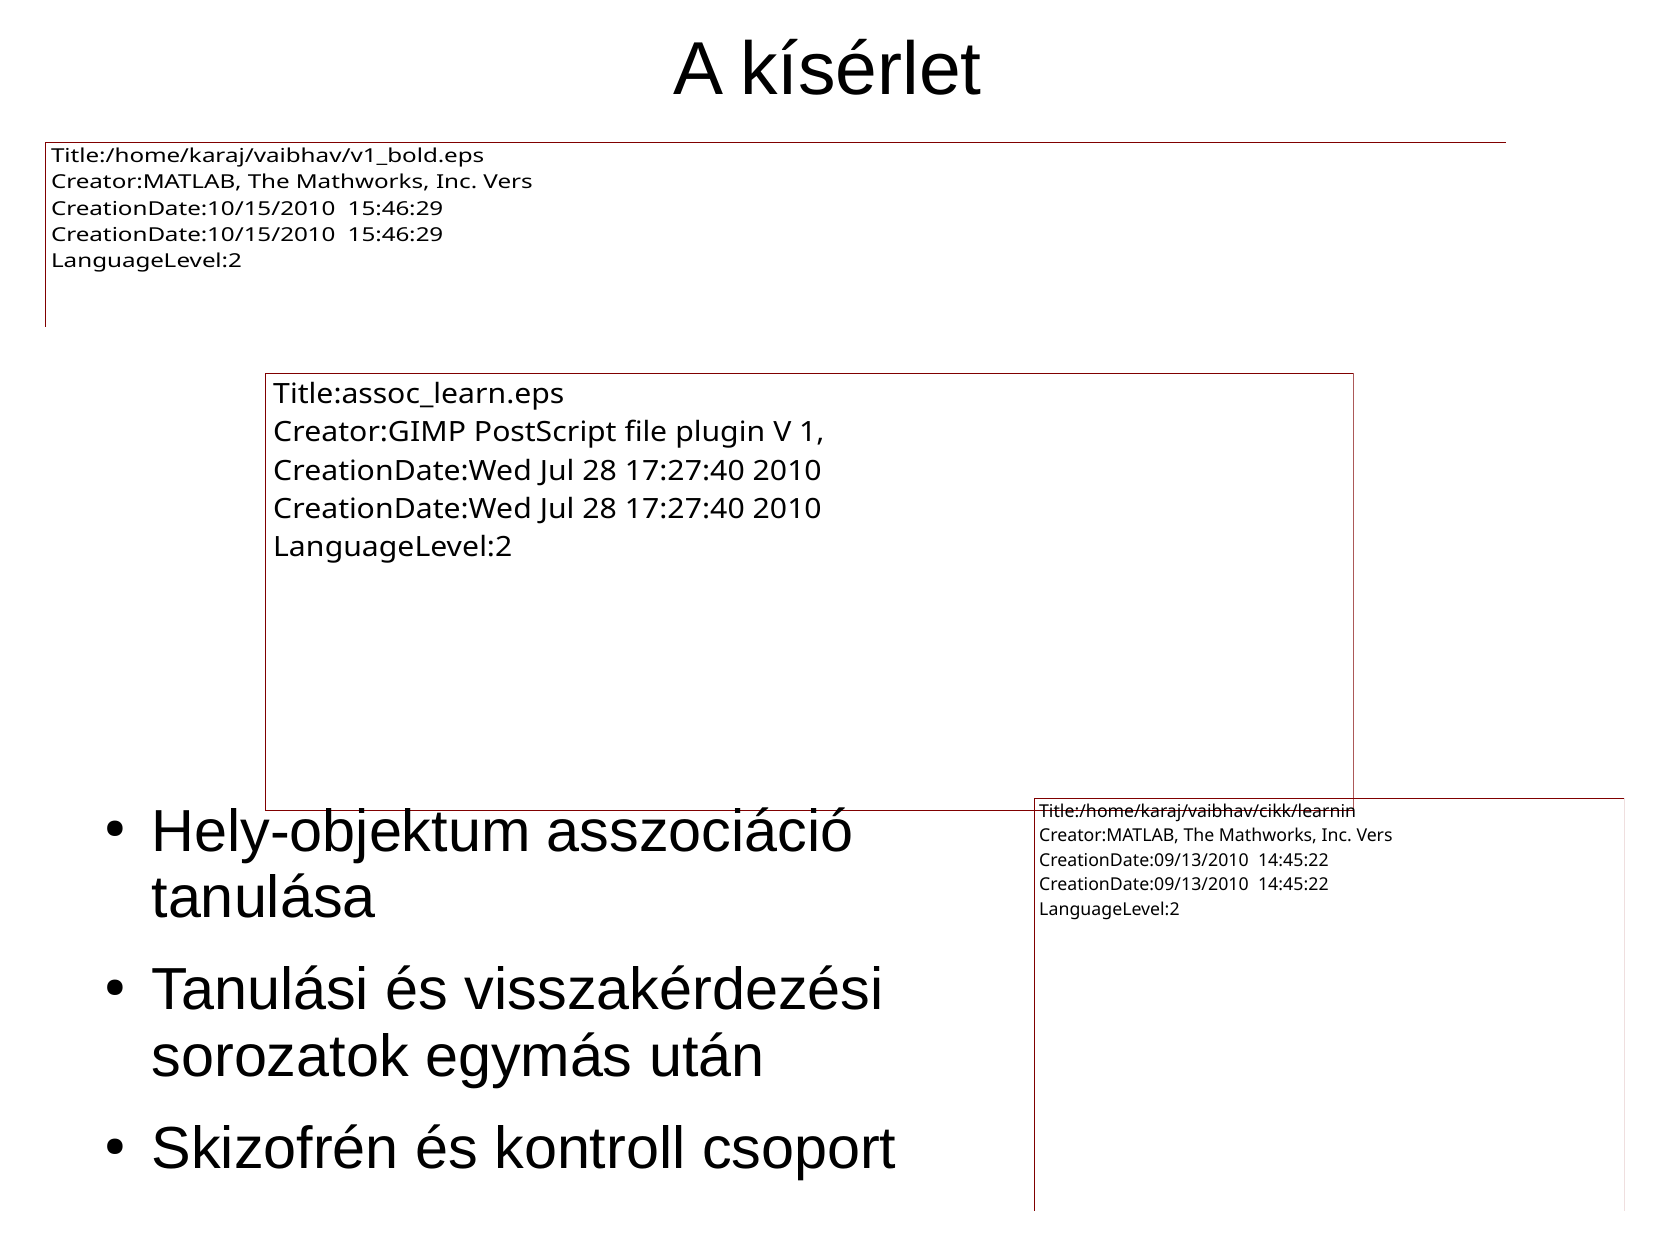

# A kísérlet
Hely-objektum asszociáció tanulása
Tanulási és visszakérdezési sorozatok egymás után
Skizofrén és kontroll csoport